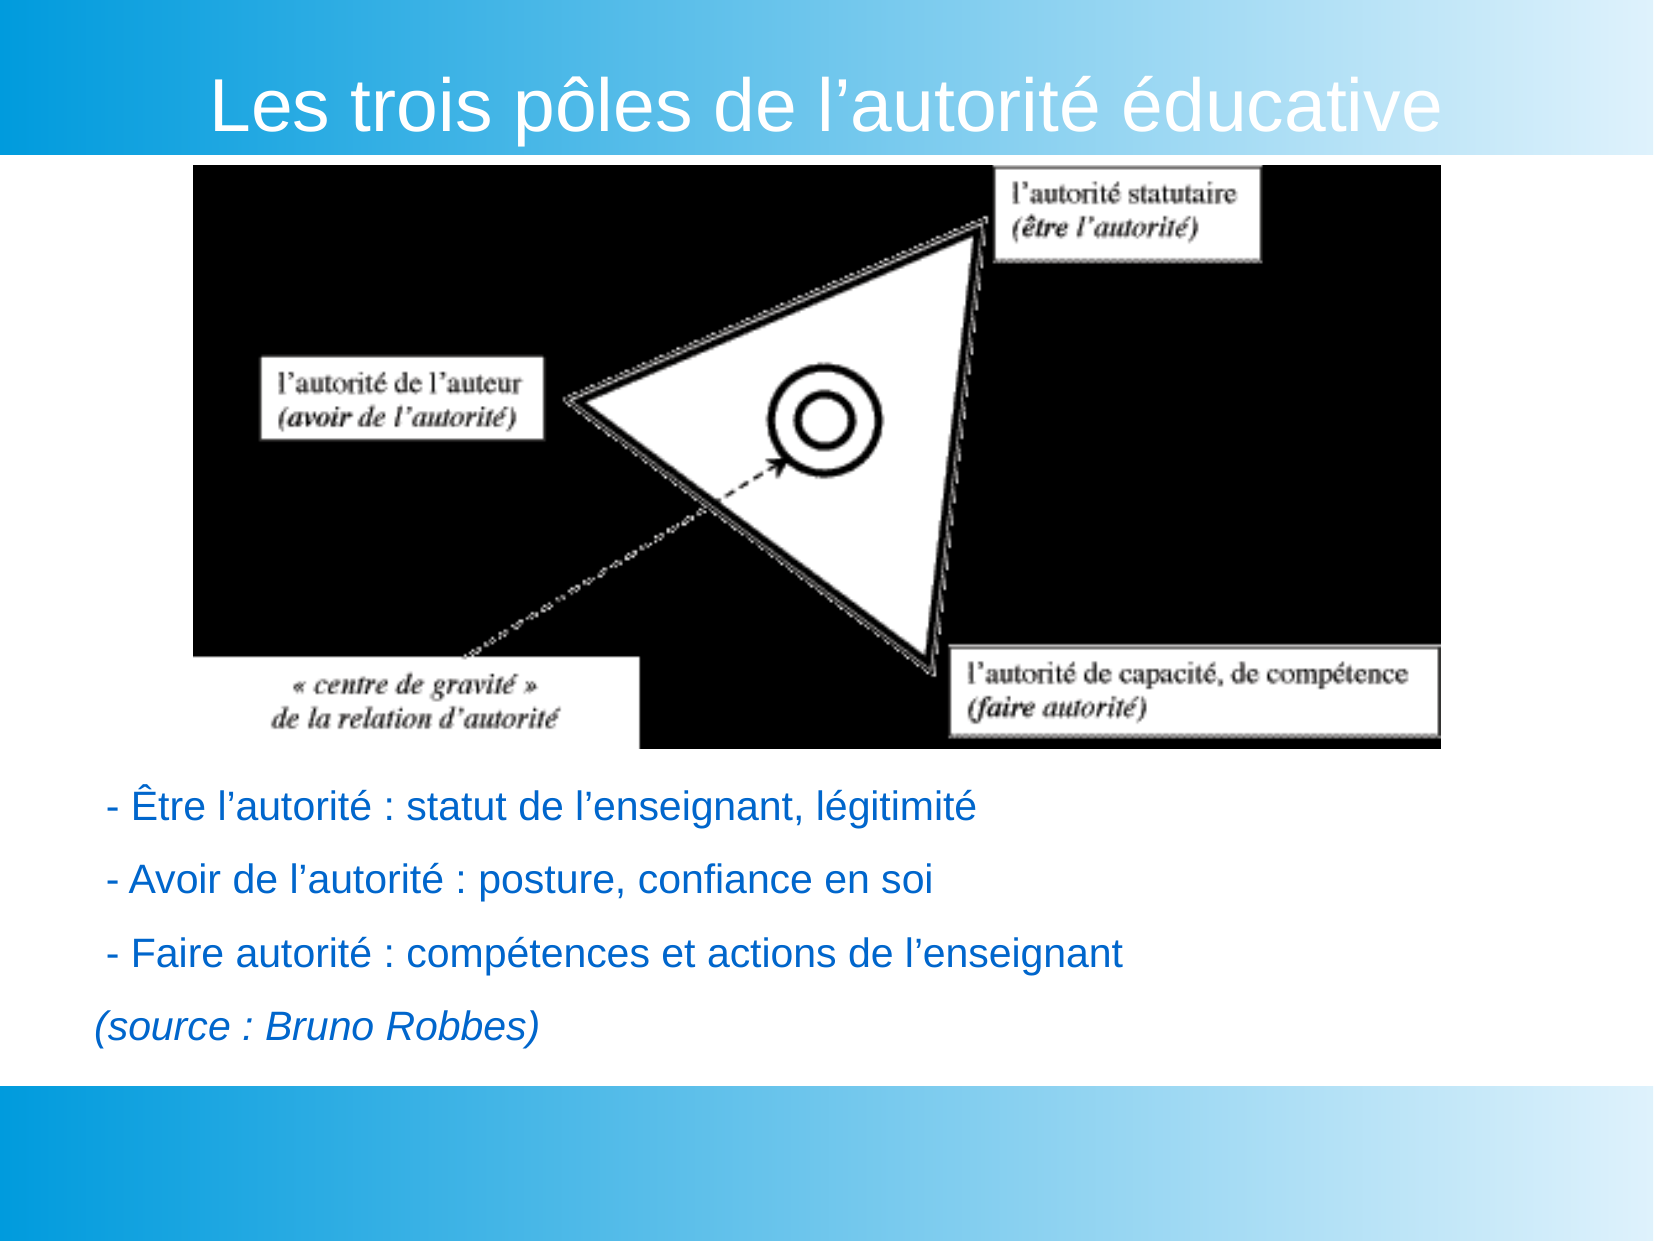

# Les trois pôles de l’autorité éducative
 - Être l’autorité : statut de l’enseignant, légitimité
 - Avoir de l’autorité : posture, confiance en soi
 - Faire autorité : compétences et actions de l’enseignant
(source : Bruno Robbes)